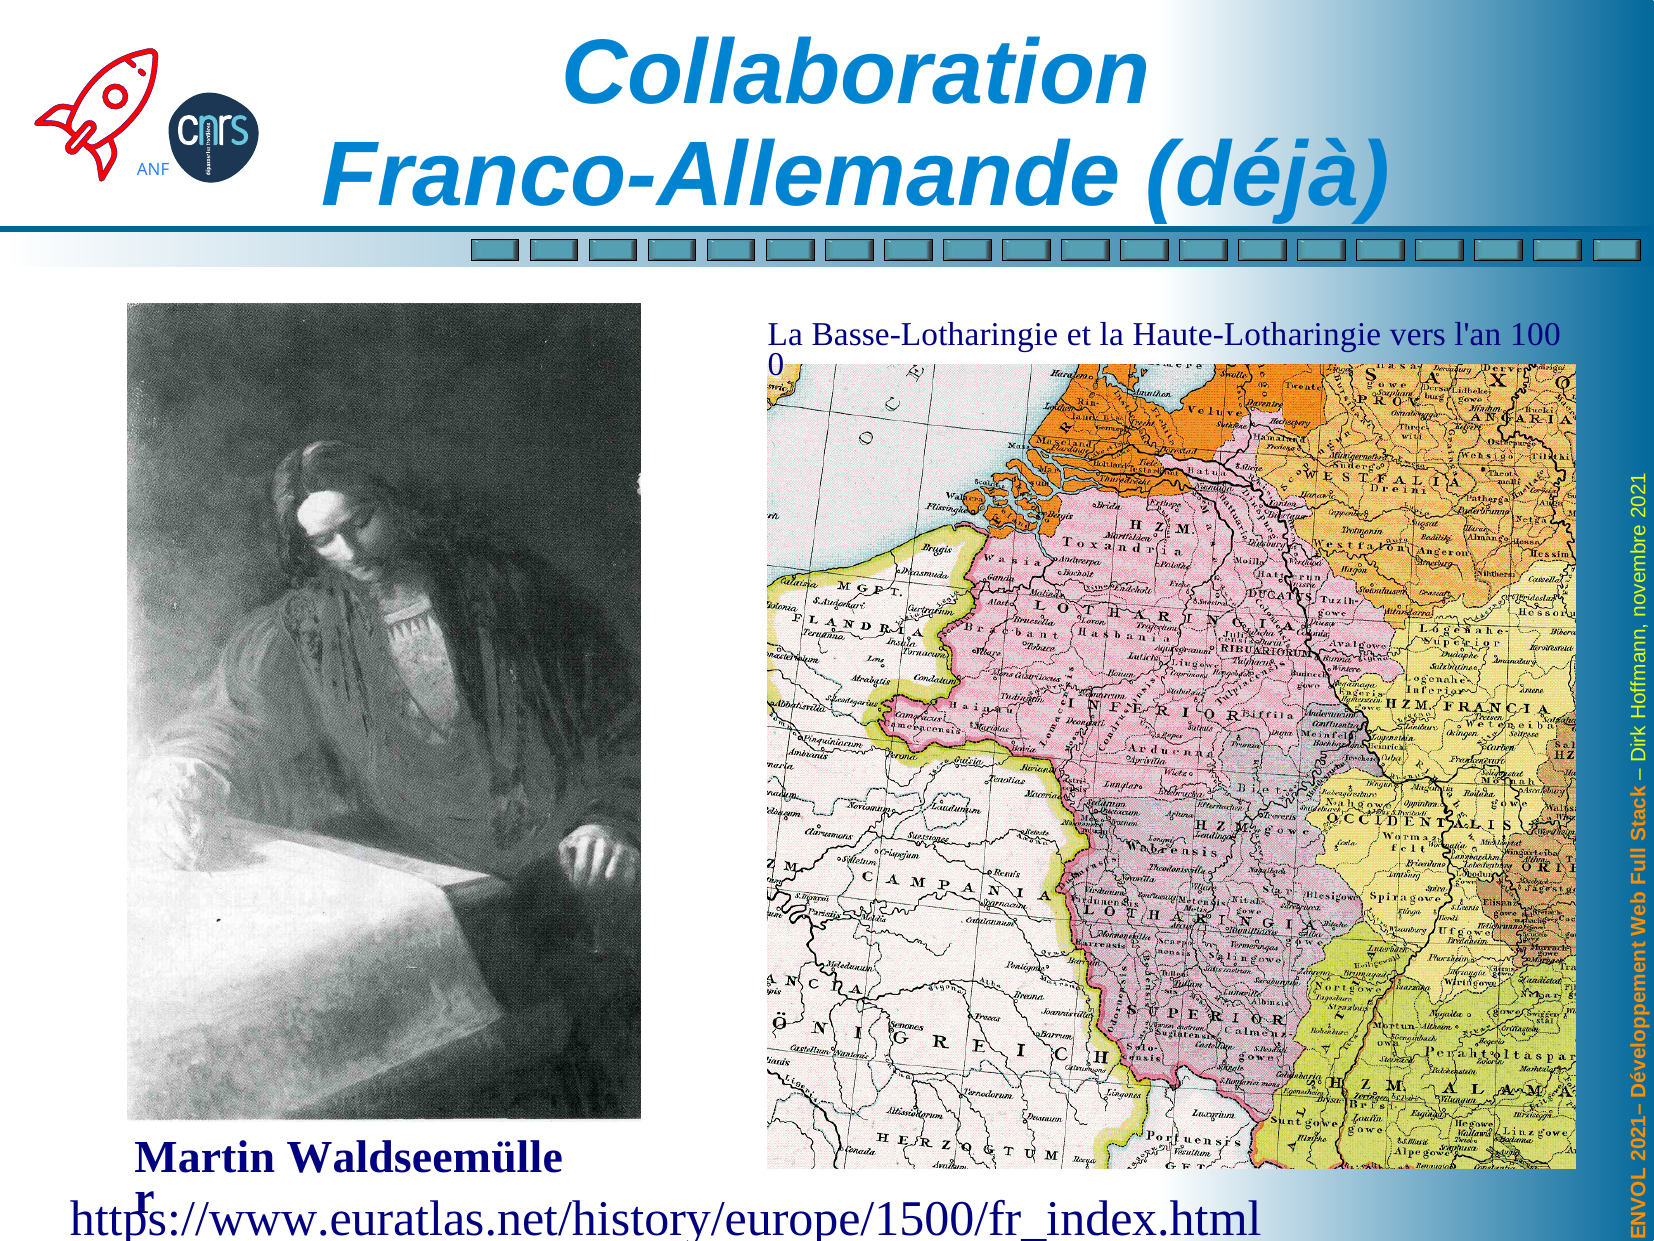

# Collaboration Franco-Allemande (déjà)
La Basse-Lotharingie et la Haute-Lotharingie vers l'an 1000
Martin Waldseemüller
https://www.euratlas.net/history/europe/1500/fr_index.html